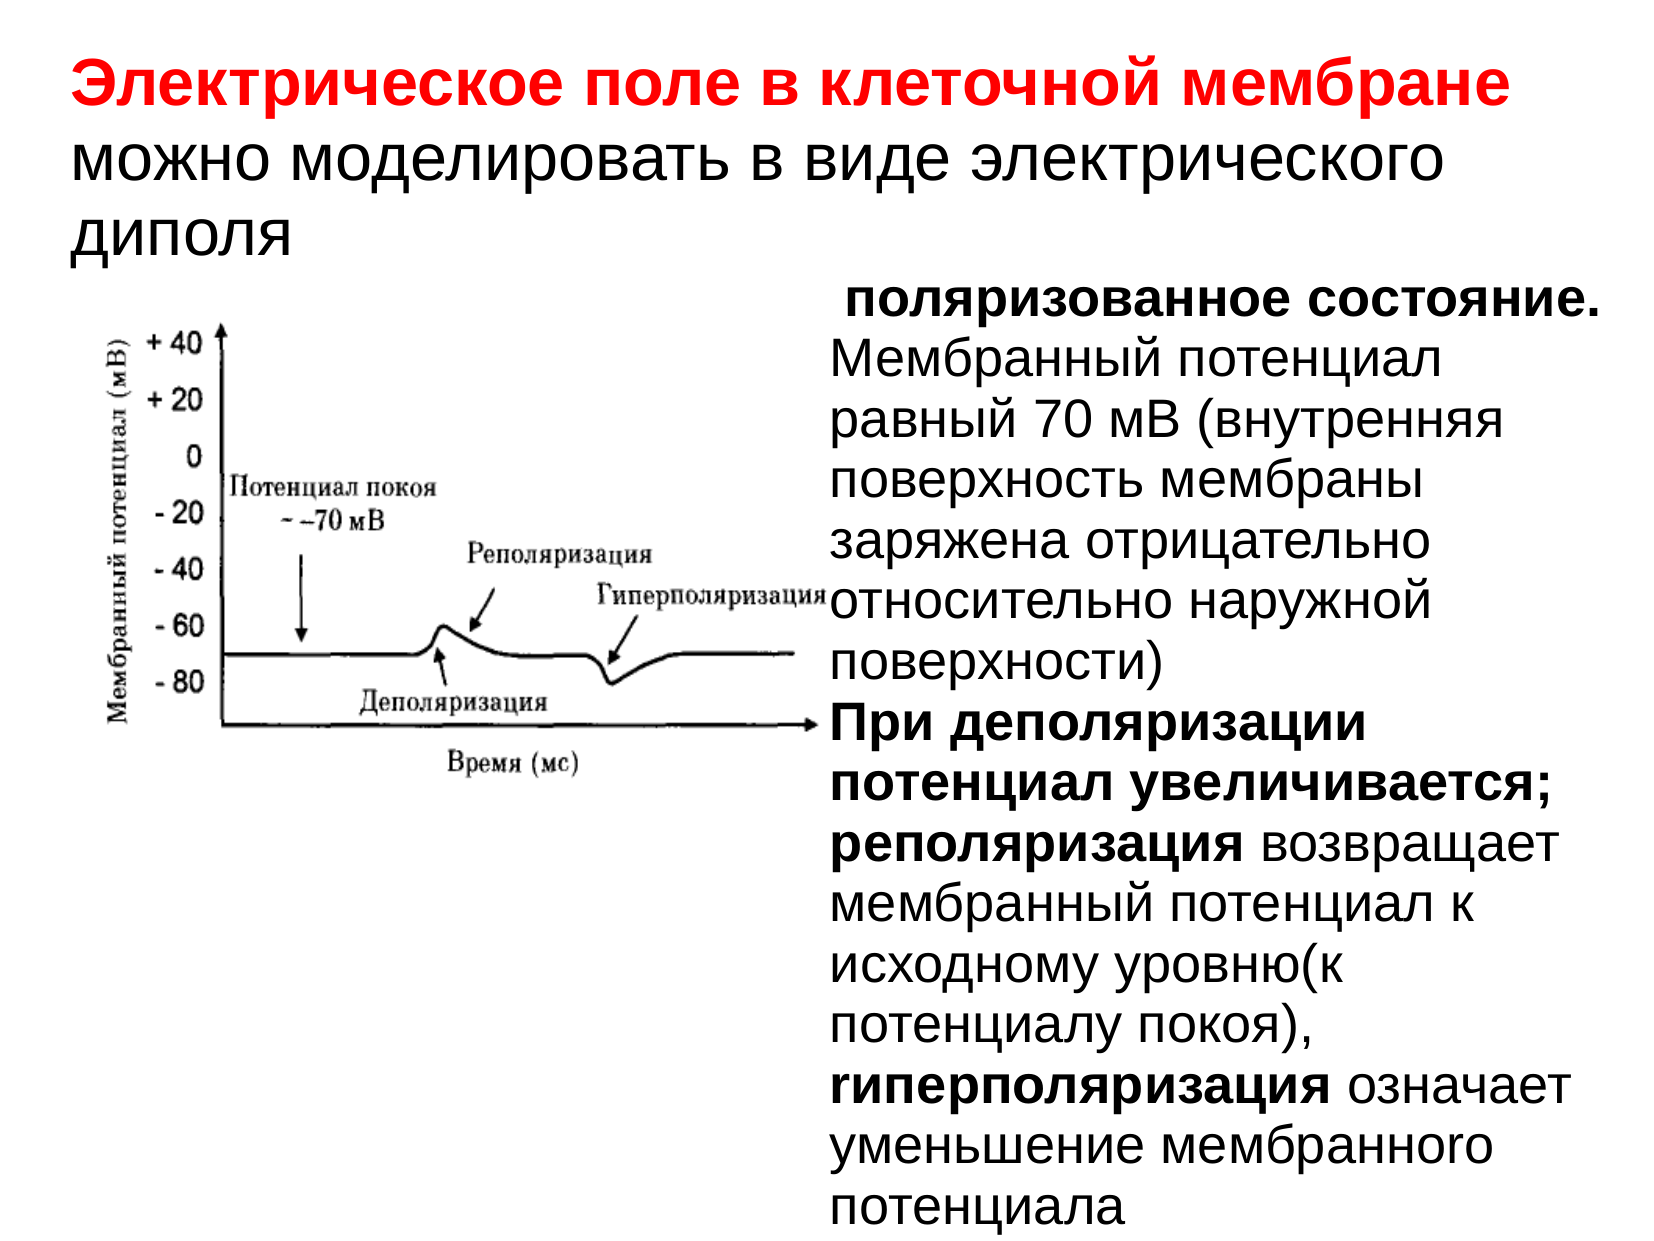

# Электрическое поле в клеточной мембране можно моделировать в виде электрического диполя
 поляризованное состояние. Мембранный потенциал равный 70 мВ (внутренняя поверхность мембраны заряжена отрицательно относительно наружной поверхности)
При деполяризации потенциал увеличивается;
реполяризация возвращает мембранный потенциал к исходному уровню(к потенциалу покоя),
rиперполяризация означает уменьшение мембраннoro потенциала